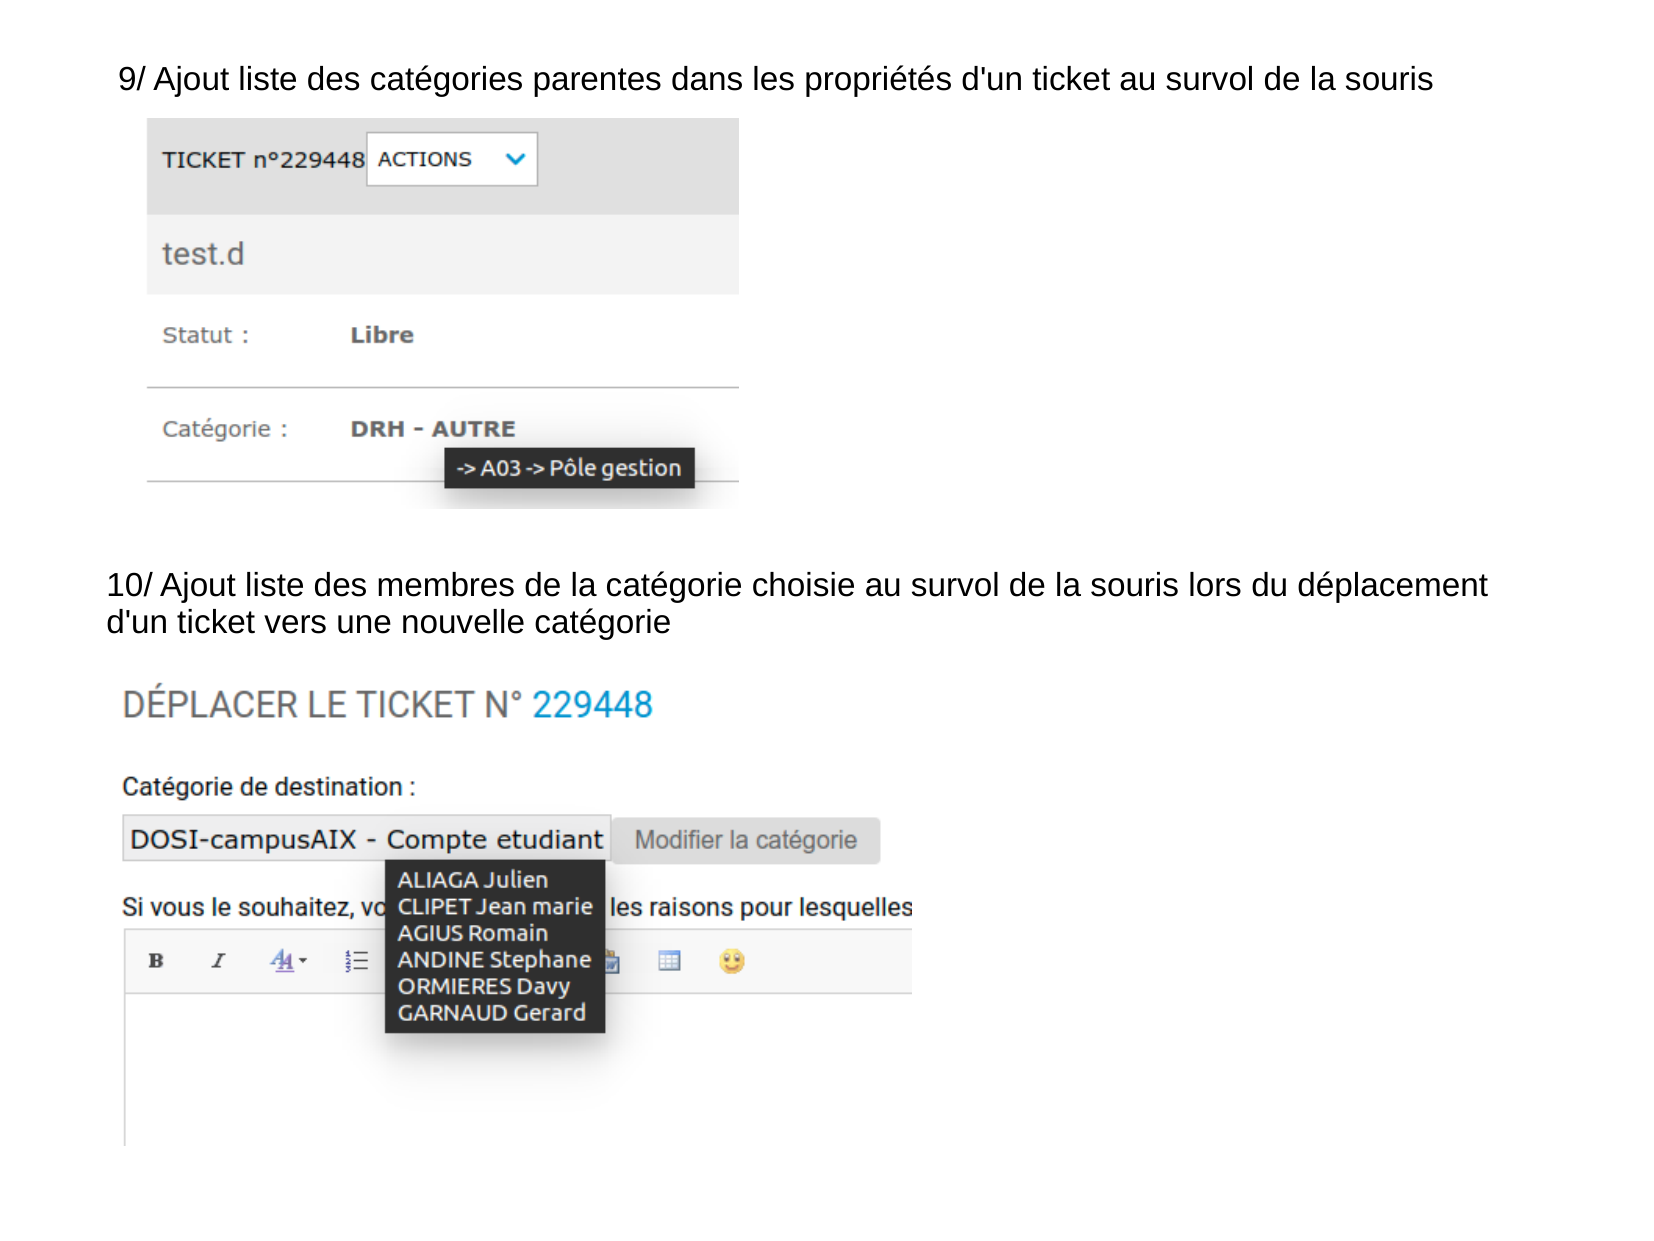

# 9/ Ajout liste des catégories parentes dans les propriétés d'un ticket au survol de la souris
10/ Ajout liste des membres de la catégorie choisie au survol de la souris lors du déplacement d'un ticket vers une nouvelle catégorie